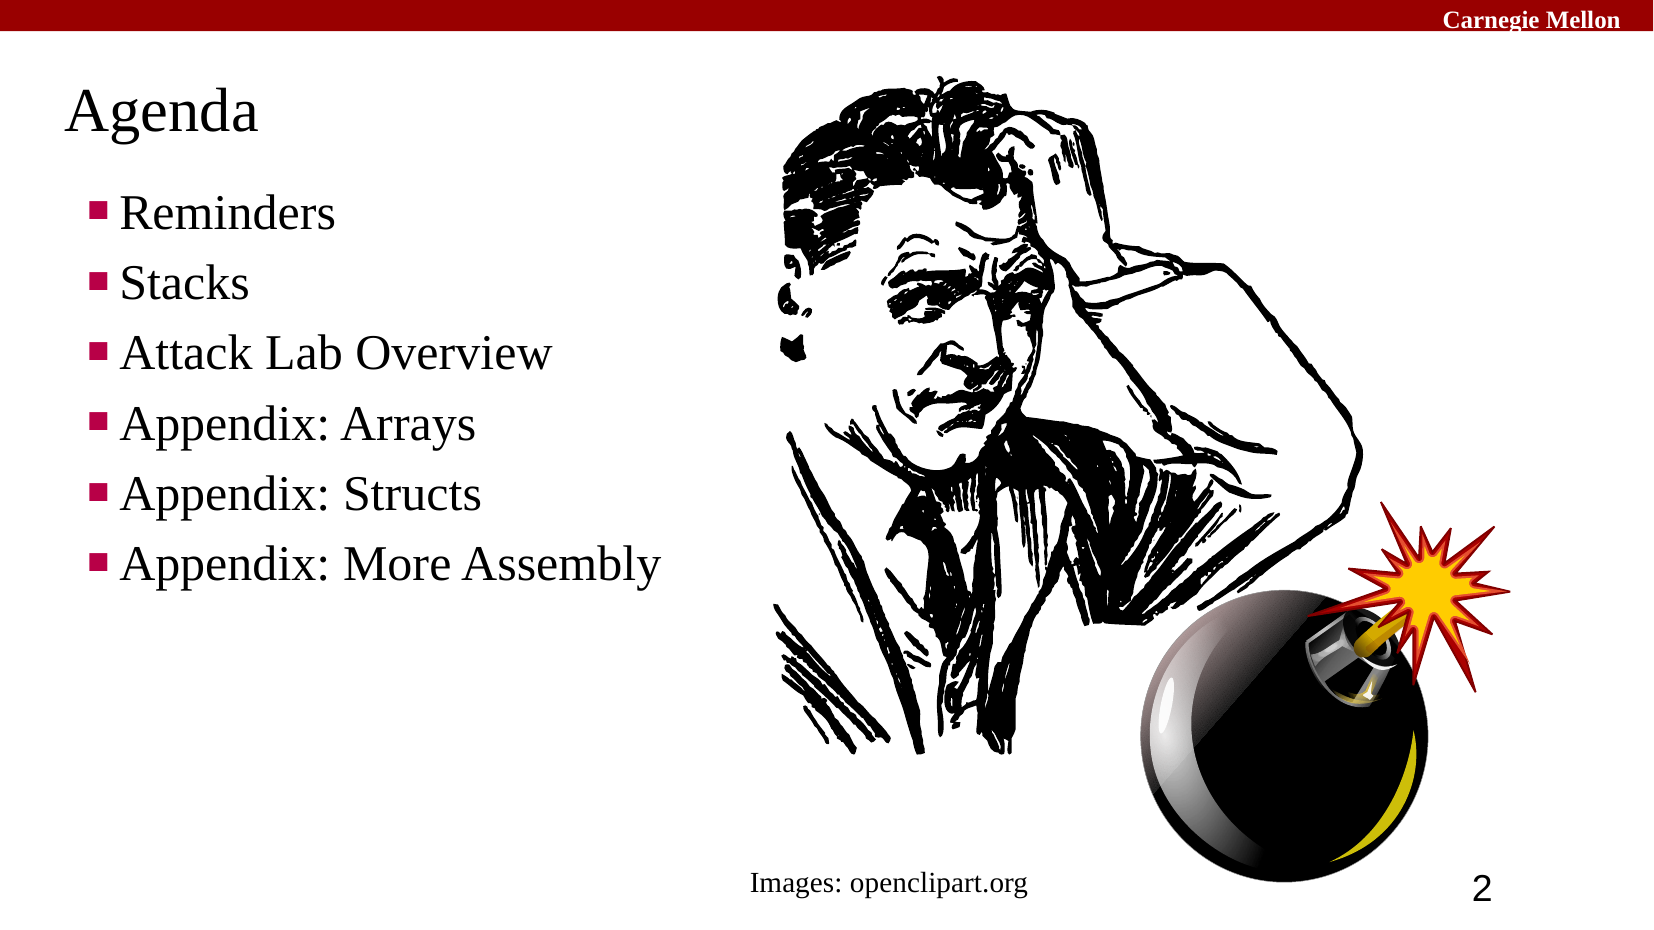

# Agenda
Reminders
Stacks
Attack Lab Overview
Appendix: Arrays
Appendix: Structs
Appendix: More Assembly
Images: openclipart.org